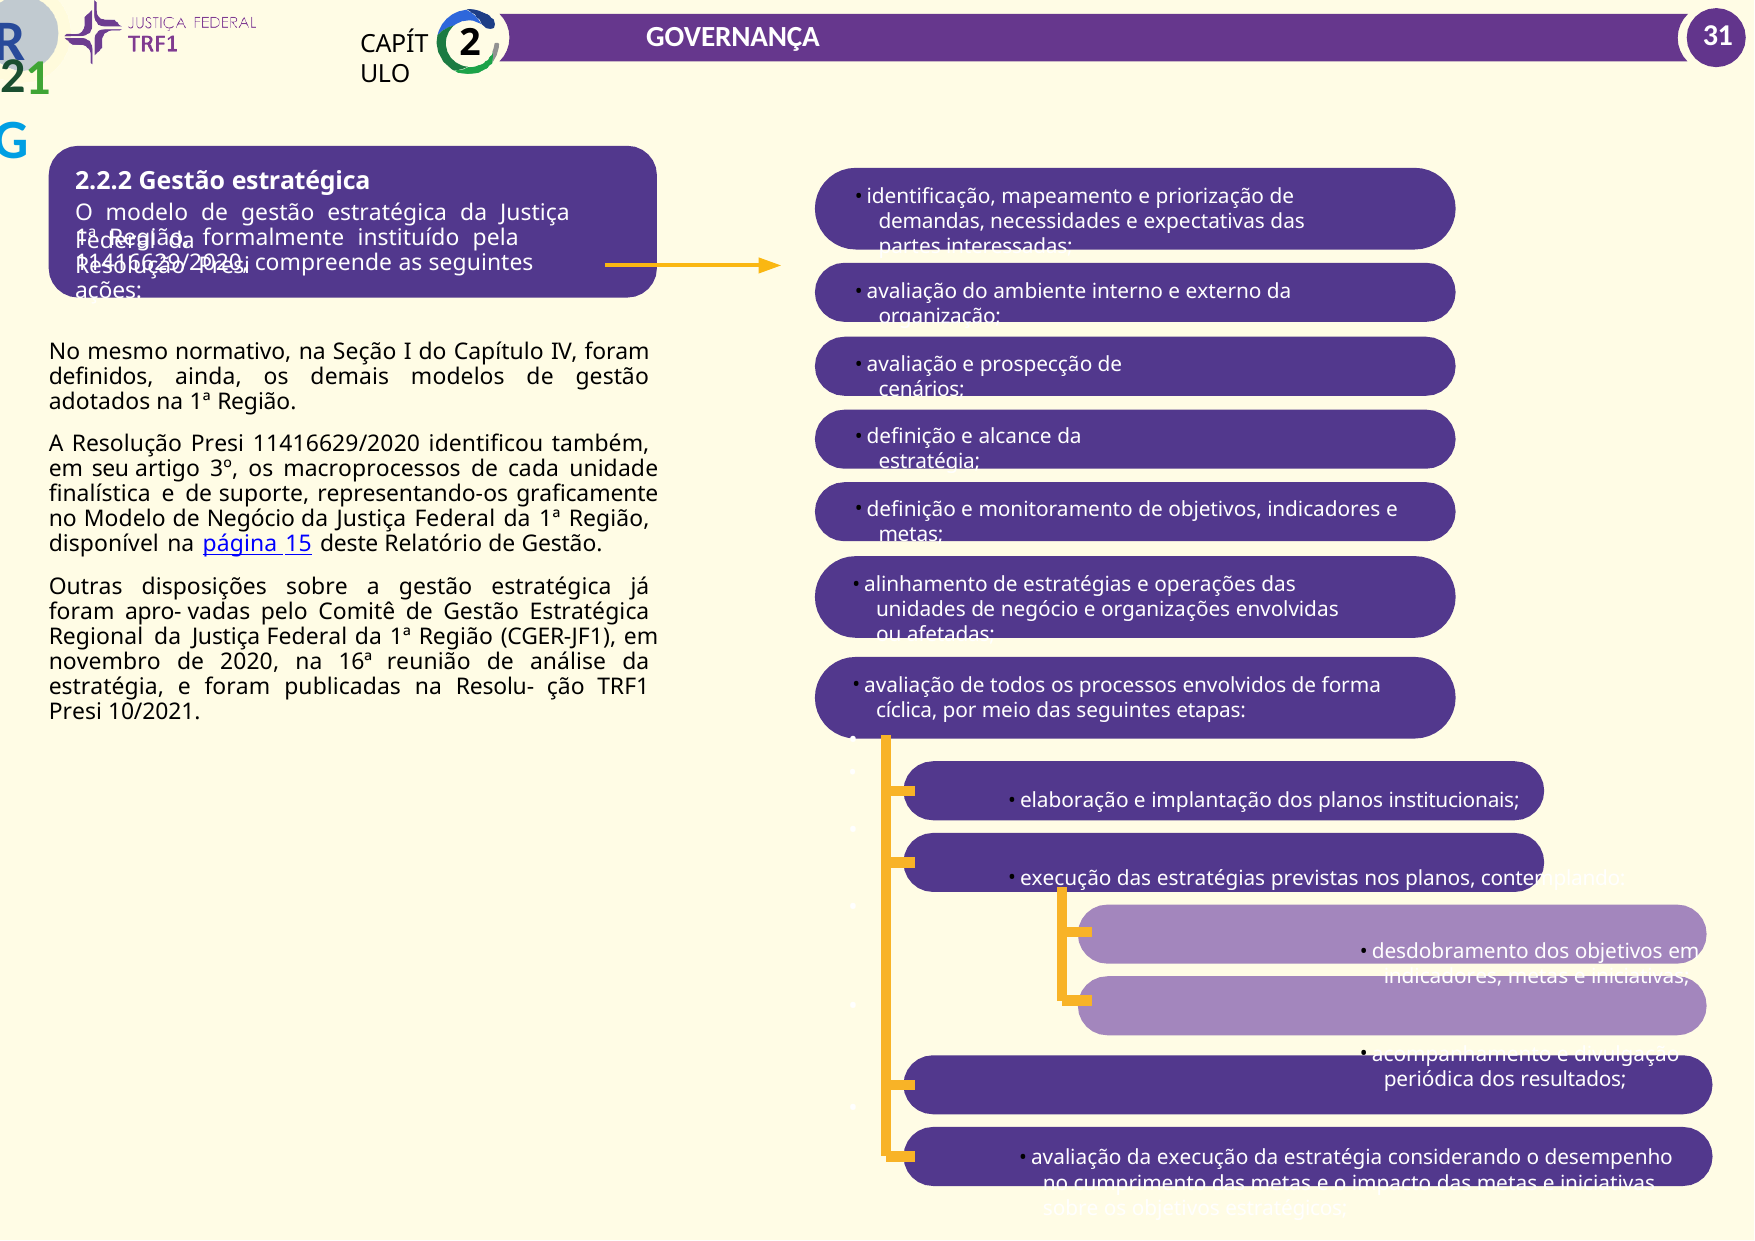

RG
31
21
GOVERNANÇA
2
CAPÍTULO
2.2.2 Gestão estratégica
O modelo de gestão estratégica da Justiça Federal da
identificação, mapeamento e priorização de demandas, necessidades e expectativas das partes interessadas;
1ª Região, formalmente instituído pela Resolução Presi
11416629/2020, compreende as seguintes ações:
avaliação do ambiente interno e externo da organização;
No mesmo normativo, na Seção I do Capítulo IV, foram definidos, ainda, os demais modelos de gestão adotados na 1ª Região.
A Resolução Presi 11416629/2020 identificou também, em seu artigo 3º, os macroprocessos de cada unidade finalística e de suporte, representando-os graficamente no Modelo de Negócio da Justiça Federal da 1ª Região, disponível na página 15 deste Relatório de Gestão.
Outras disposições sobre a gestão estratégica já foram apro- vadas pelo Comitê de Gestão Estratégica Regional da Justiça Federal da 1ª Região (CGER-JF1), em novembro de 2020, na 16ª reunião de análise da estratégia, e foram publicadas na Resolu- ção TRF1 Presi 10/2021.
avaliação e prospecção de cenários;
definição e alcance da estratégia;
definição e monitoramento de objetivos, indicadores e metas;
alinhamento de estratégias e operações das unidades de negócio e organizações envolvidas ou afetadas;
avaliação de todos os processos envolvidos de forma cíclica, por meio das seguintes etapas:
elaboração e implantação dos planos institucionais;
execução das estratégias previstas nos planos, contemplando:
desdobramento dos objetivos em indicadores, metas e iniciativas;
acompanhamento e divulgação periódica dos resultados;
avaliação da execução da estratégia considerando o desempenho no cumprimento das metas e o impacto das metas e iniciativas sobre os objetivos estratégicos;
prestação de contas e implantação de melhorias fundamentadas na avaliação da execução da estratégia e nos resultados institucionais alcançados.